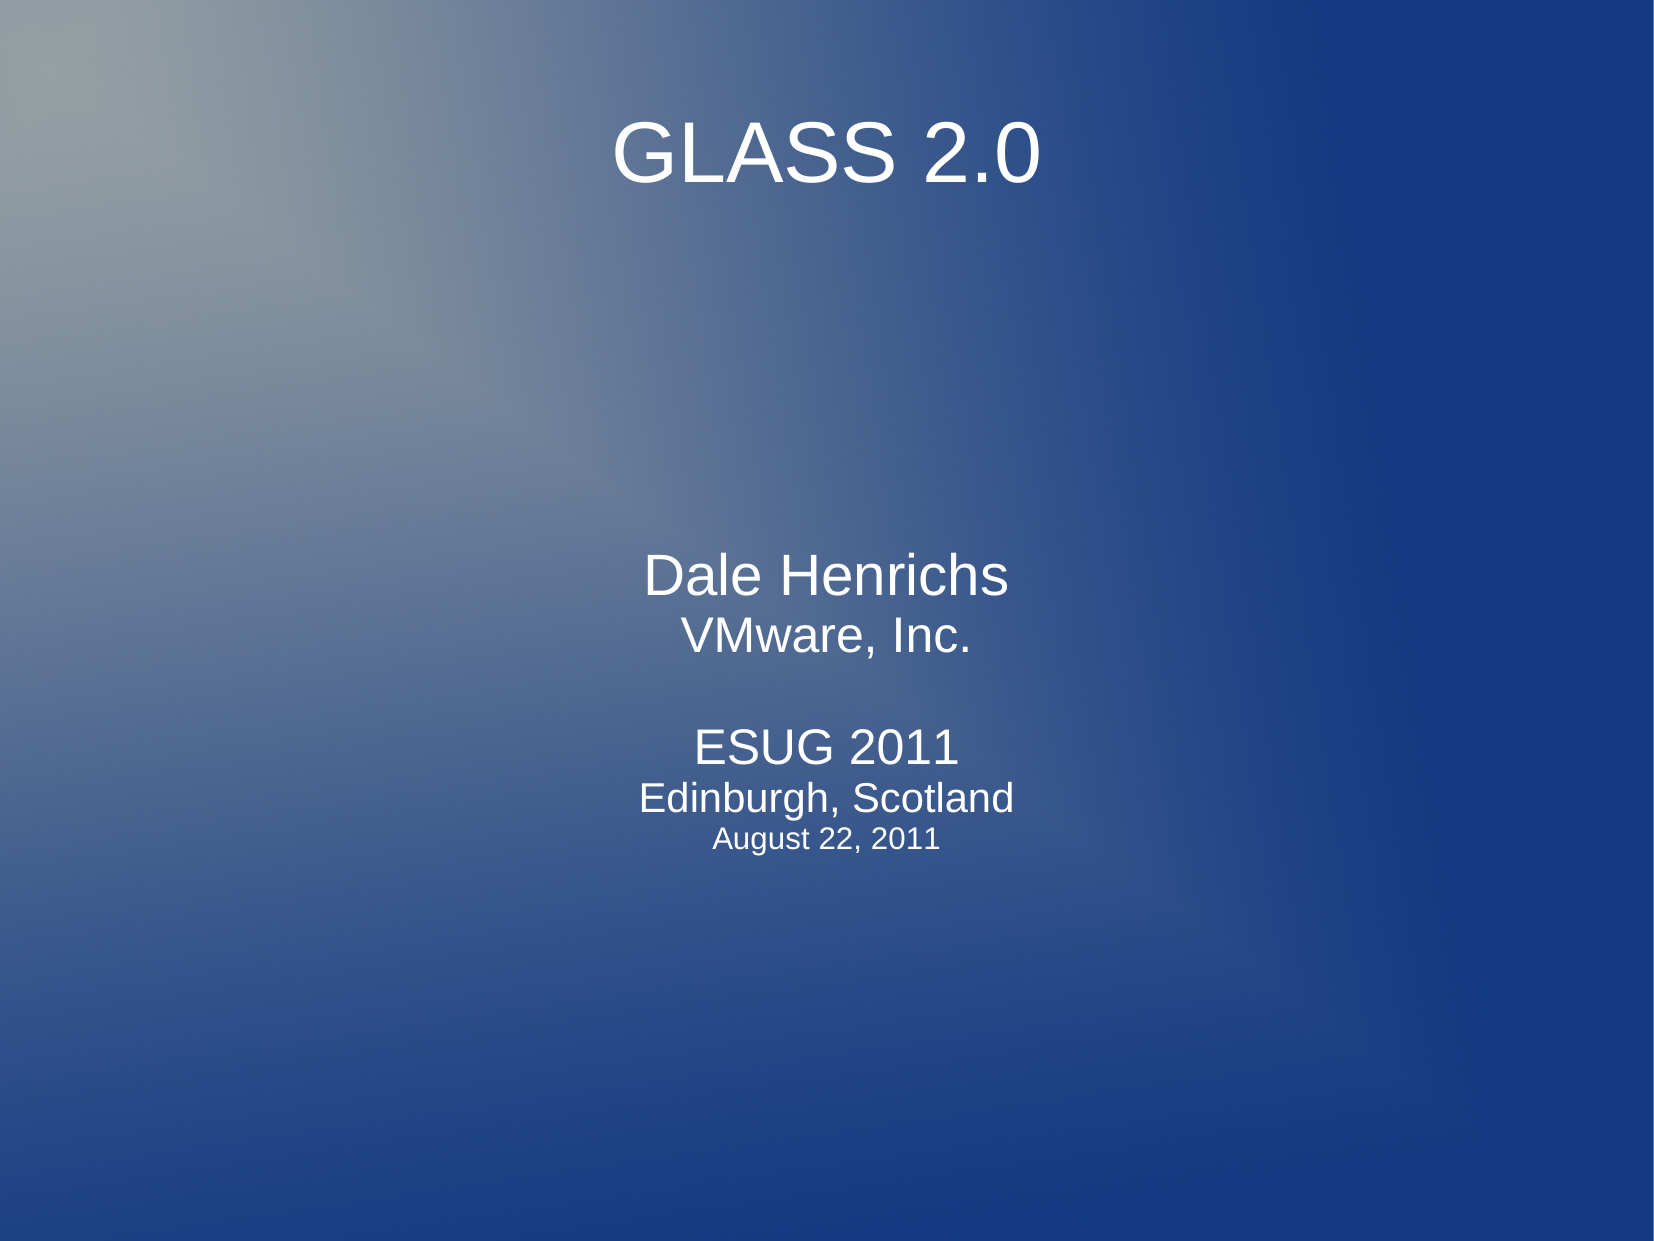

# GLASS 2.0
Dale Henrichs
VMware, Inc.
ESUG 2011
Edinburgh, Scotland
August 22, 2011